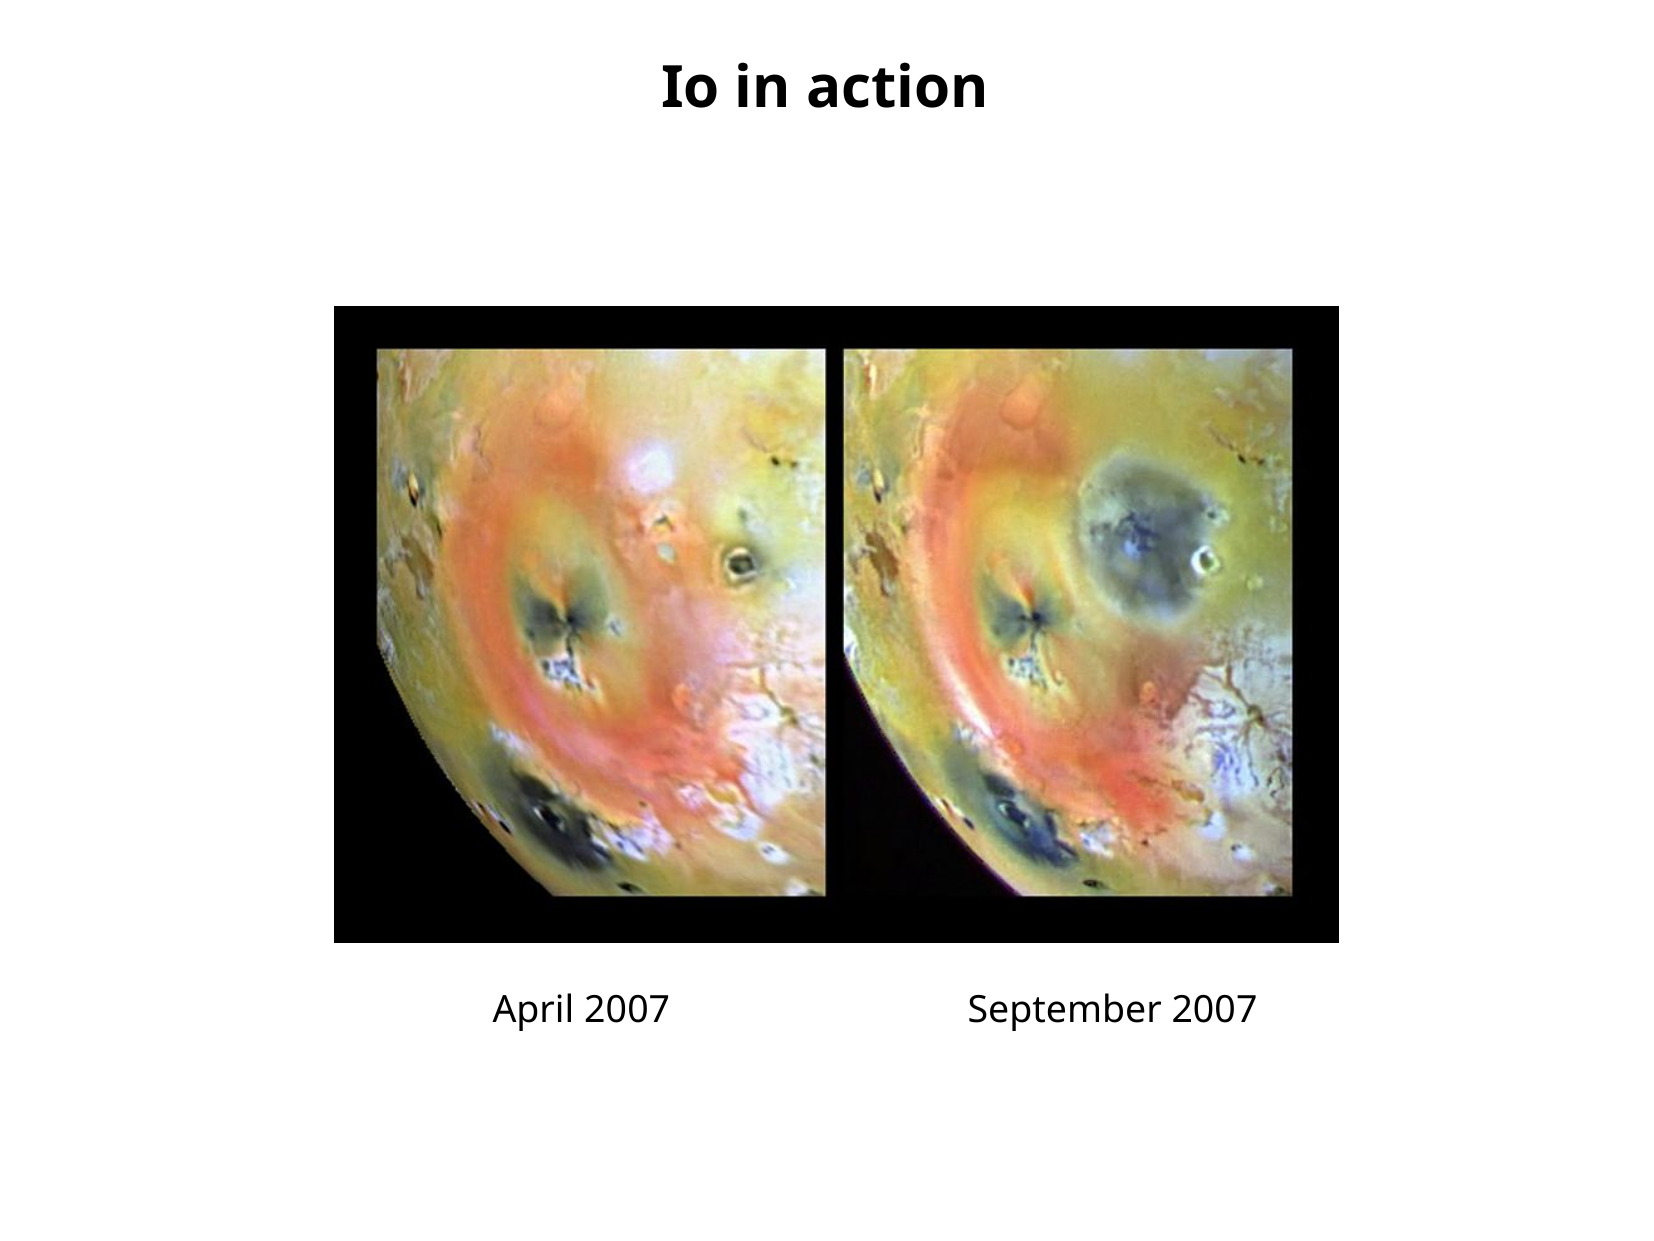

Io in action
April 2007
September 2007